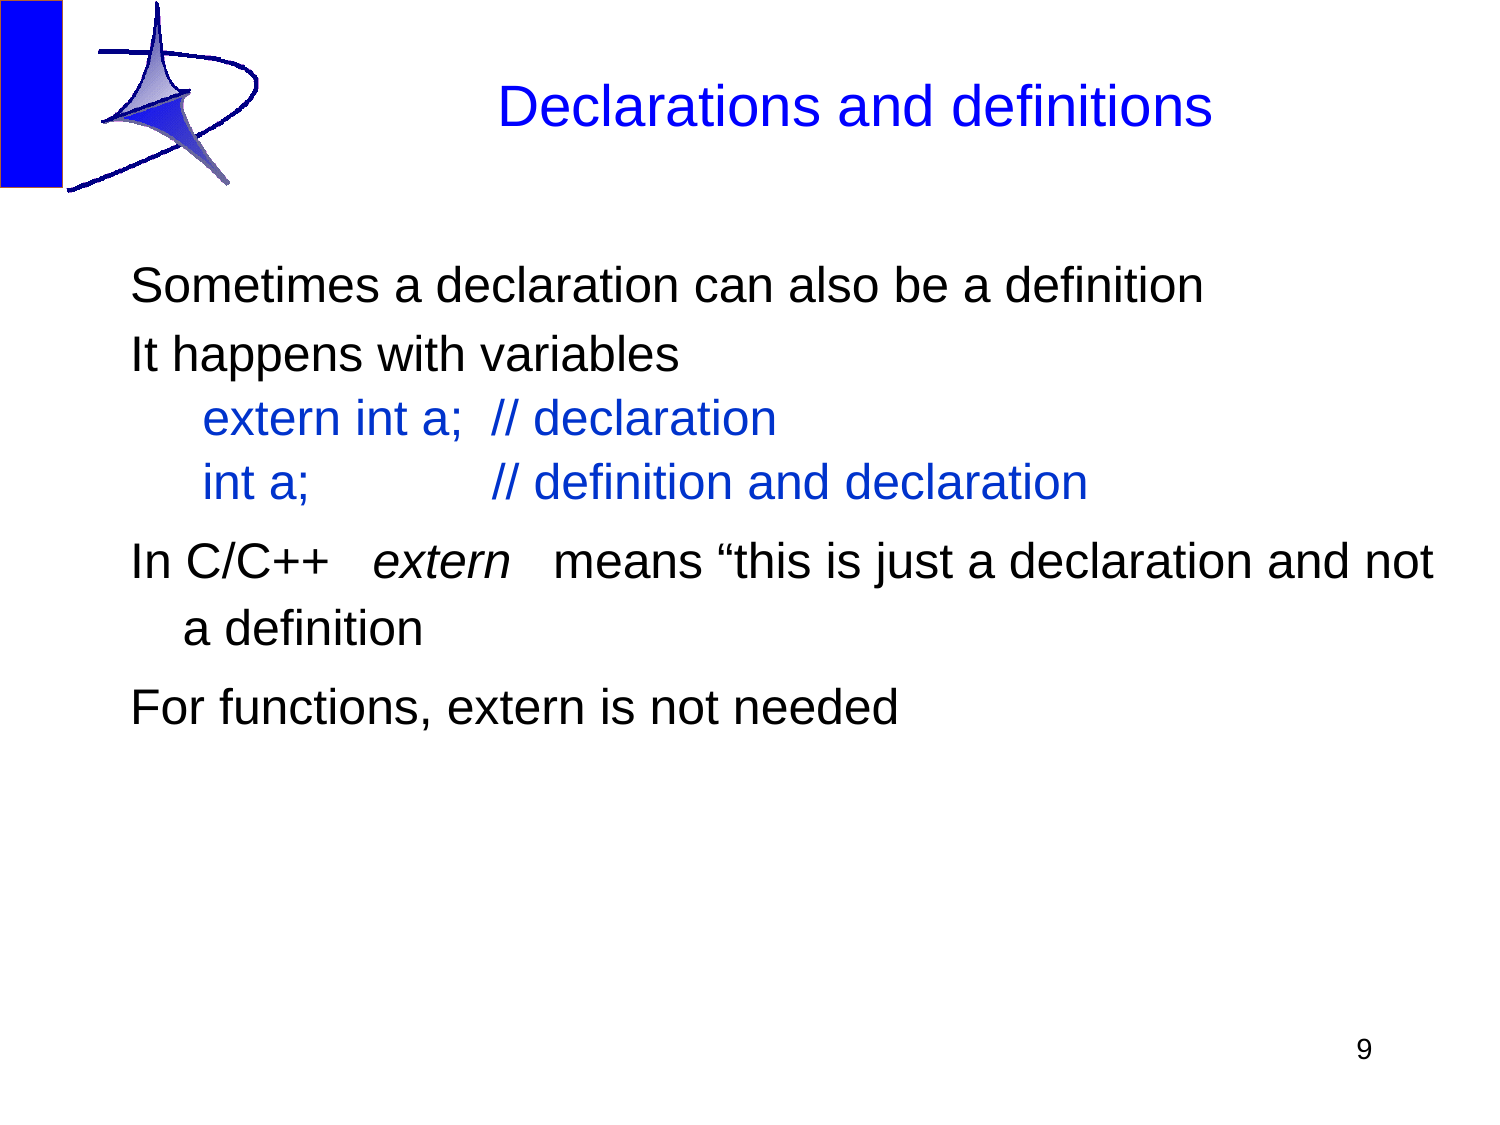

# Declarations and definitions
Sometimes a declaration can also be a definition
It happens with variables
extern int a; // declaration
int a; // definition and declaration
In C/C++ extern means “this is just a declaration and not a definition
For functions, extern is not needed
9